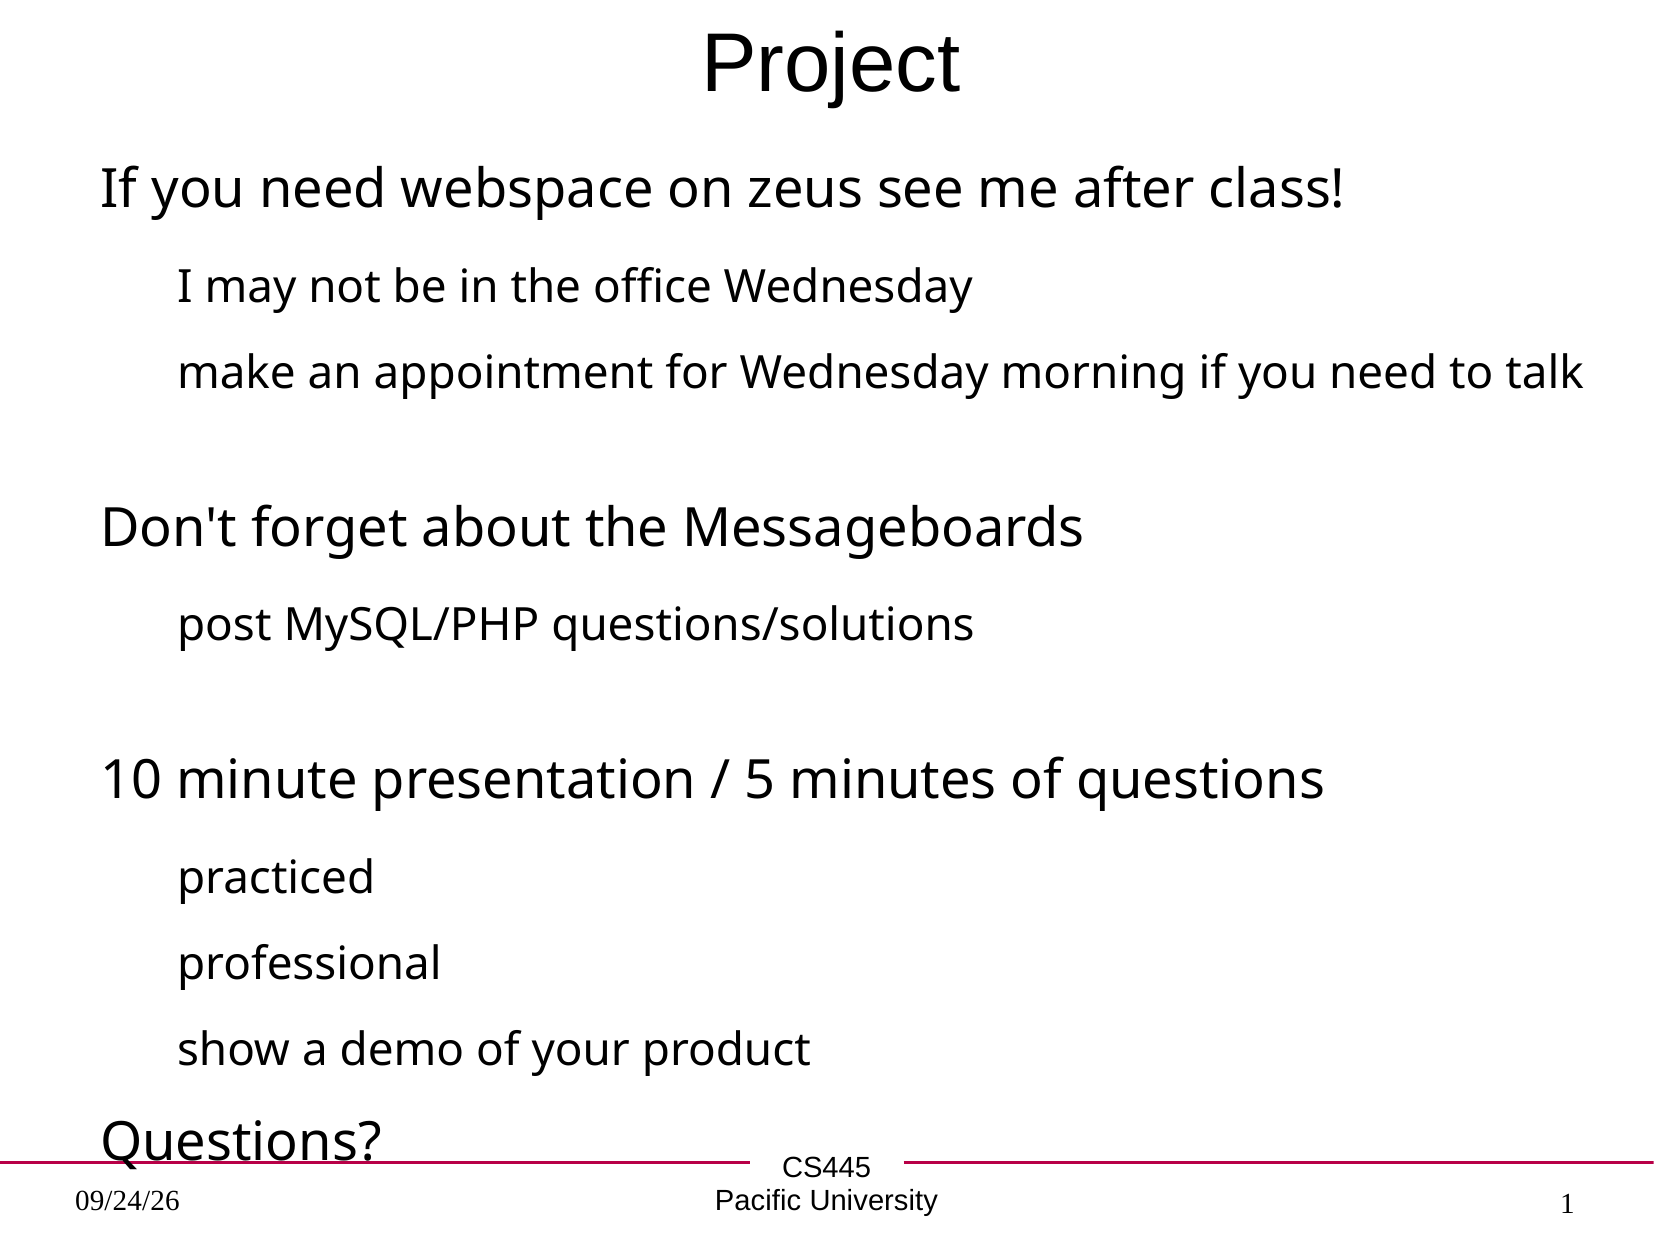

# Project
If you need webspace on zeus see me after class!
I may not be in the office Wednesday
make an appointment for Wednesday morning if you need to talk
Don't forget about the Messageboards
post MySQL/PHP questions/solutions
10 minute presentation / 5 minutes of questions
practiced
professional
show a demo of your product
Questions?